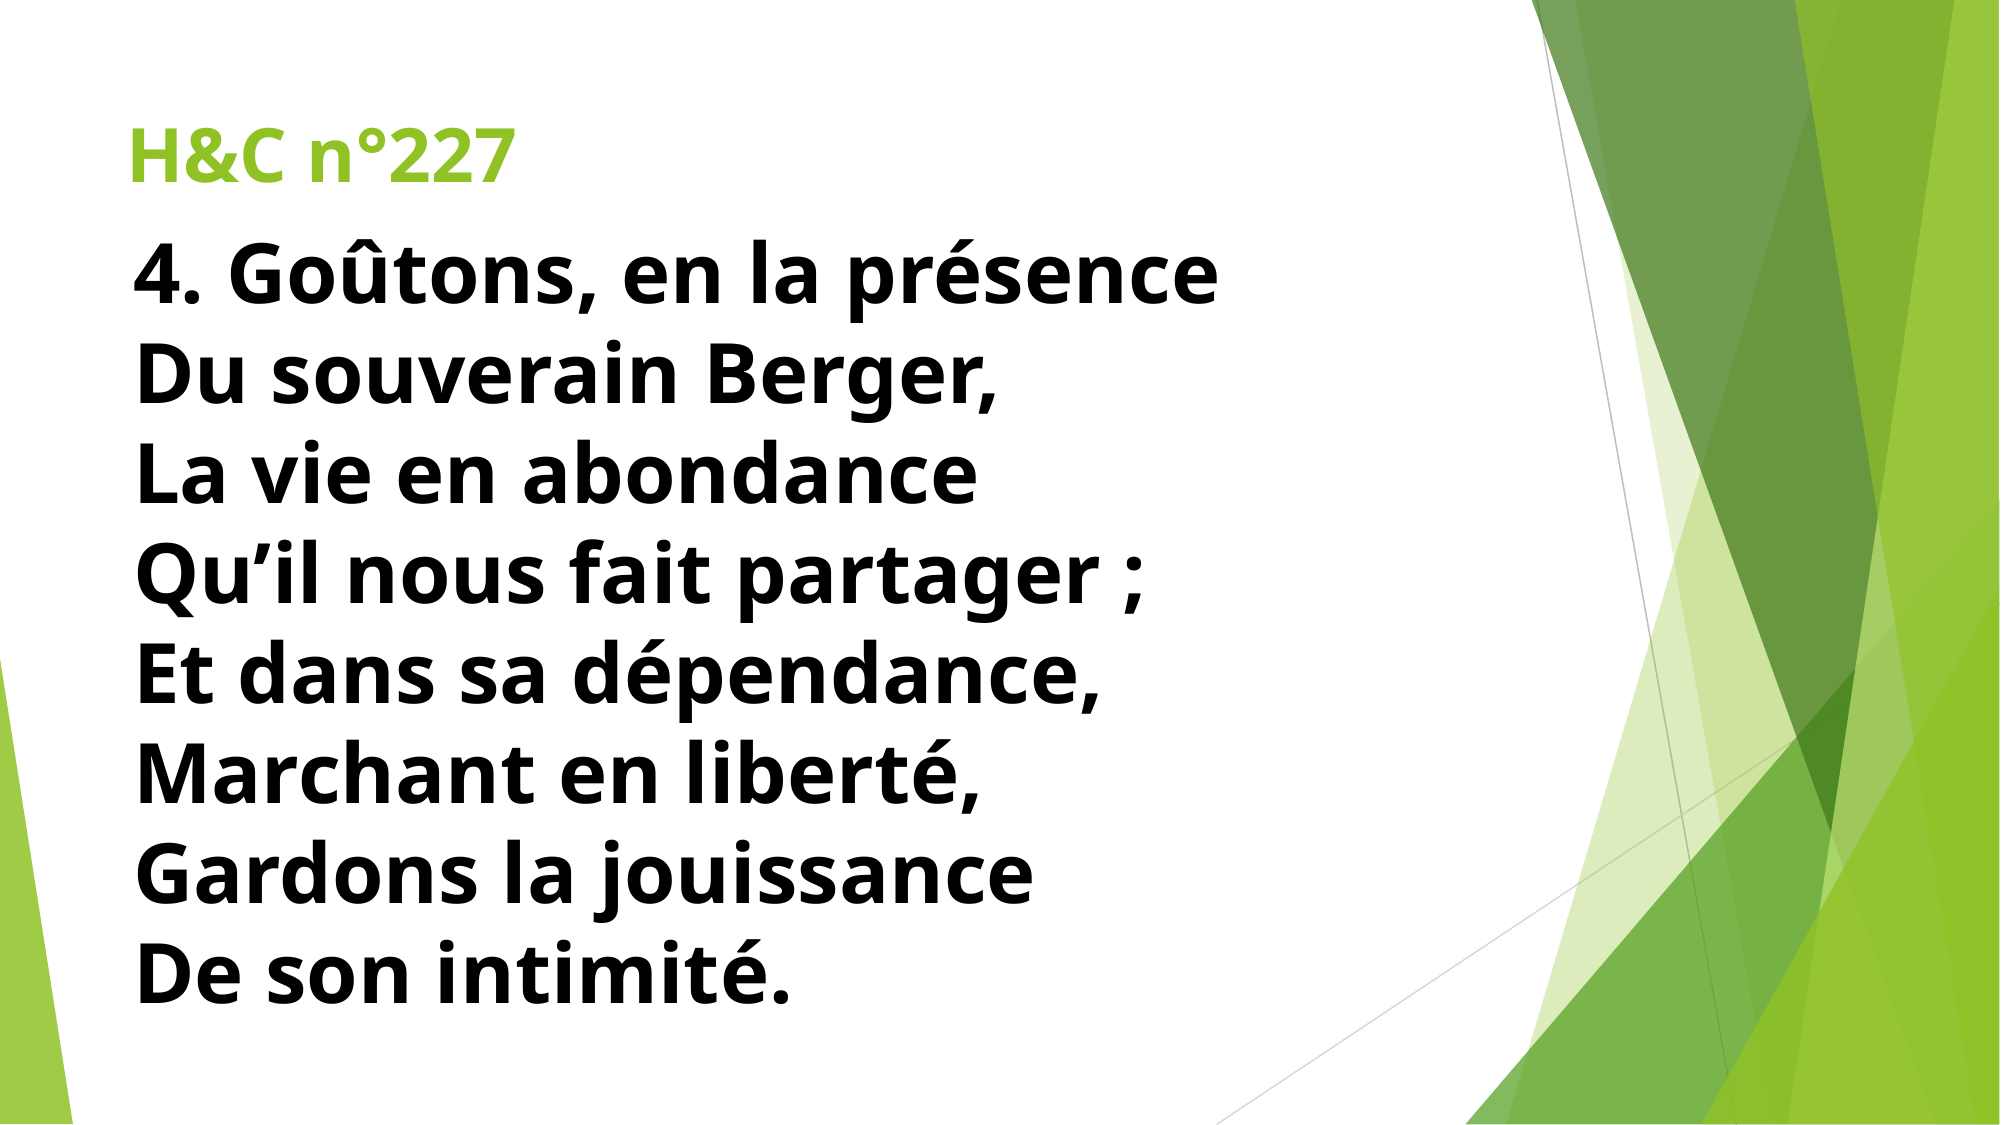

H&C n°227
4. Goûtons, en la présence
Du souverain Berger,
La vie en abondance
Qu’il nous fait partager ;
Et dans sa dépendance,
Marchant en liberté,
Gardons la jouissance
De son intimité.